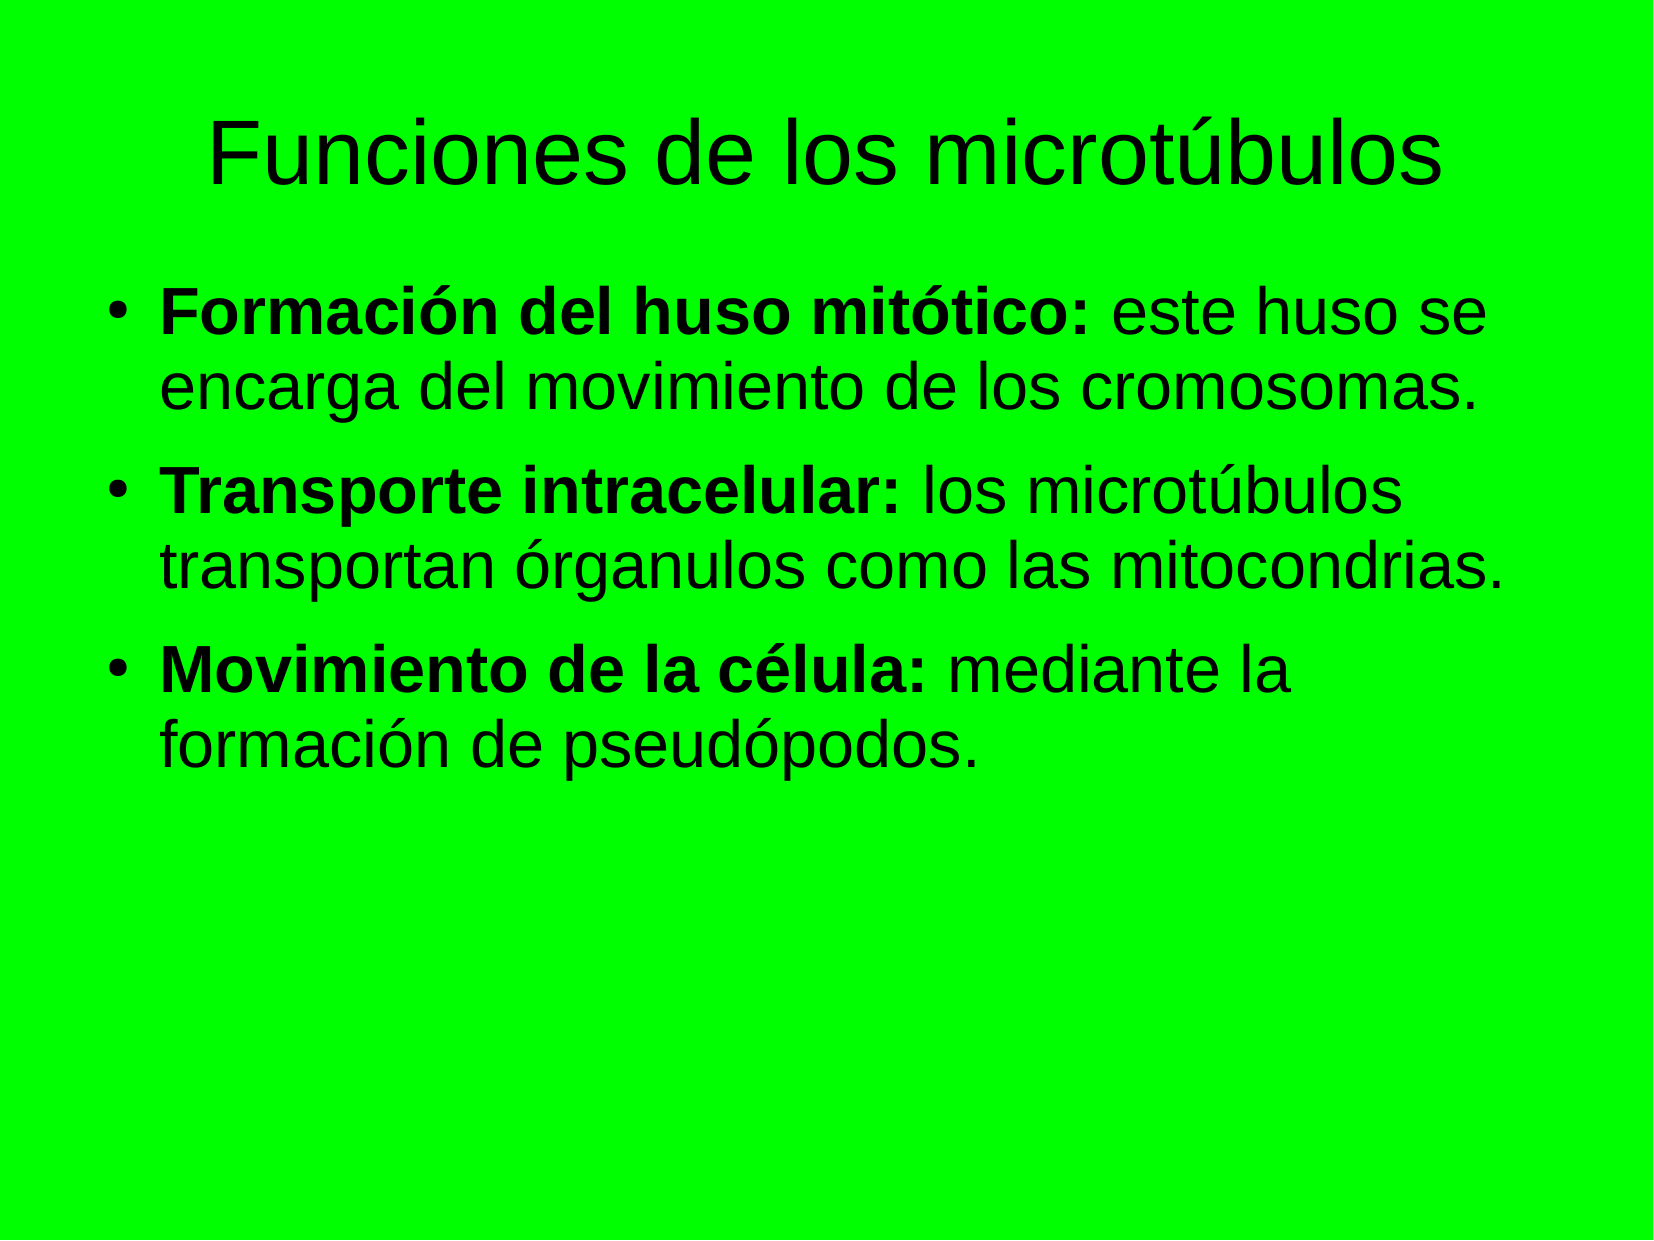

# Funciones de los microtúbulos
Formación del huso mitótico: este huso se encarga del movimiento de los cromosomas.
Transporte intracelular: los microtúbulos transportan órganulos como las mitocondrias.
Movimiento de la célula: mediante la formación de pseudópodos.